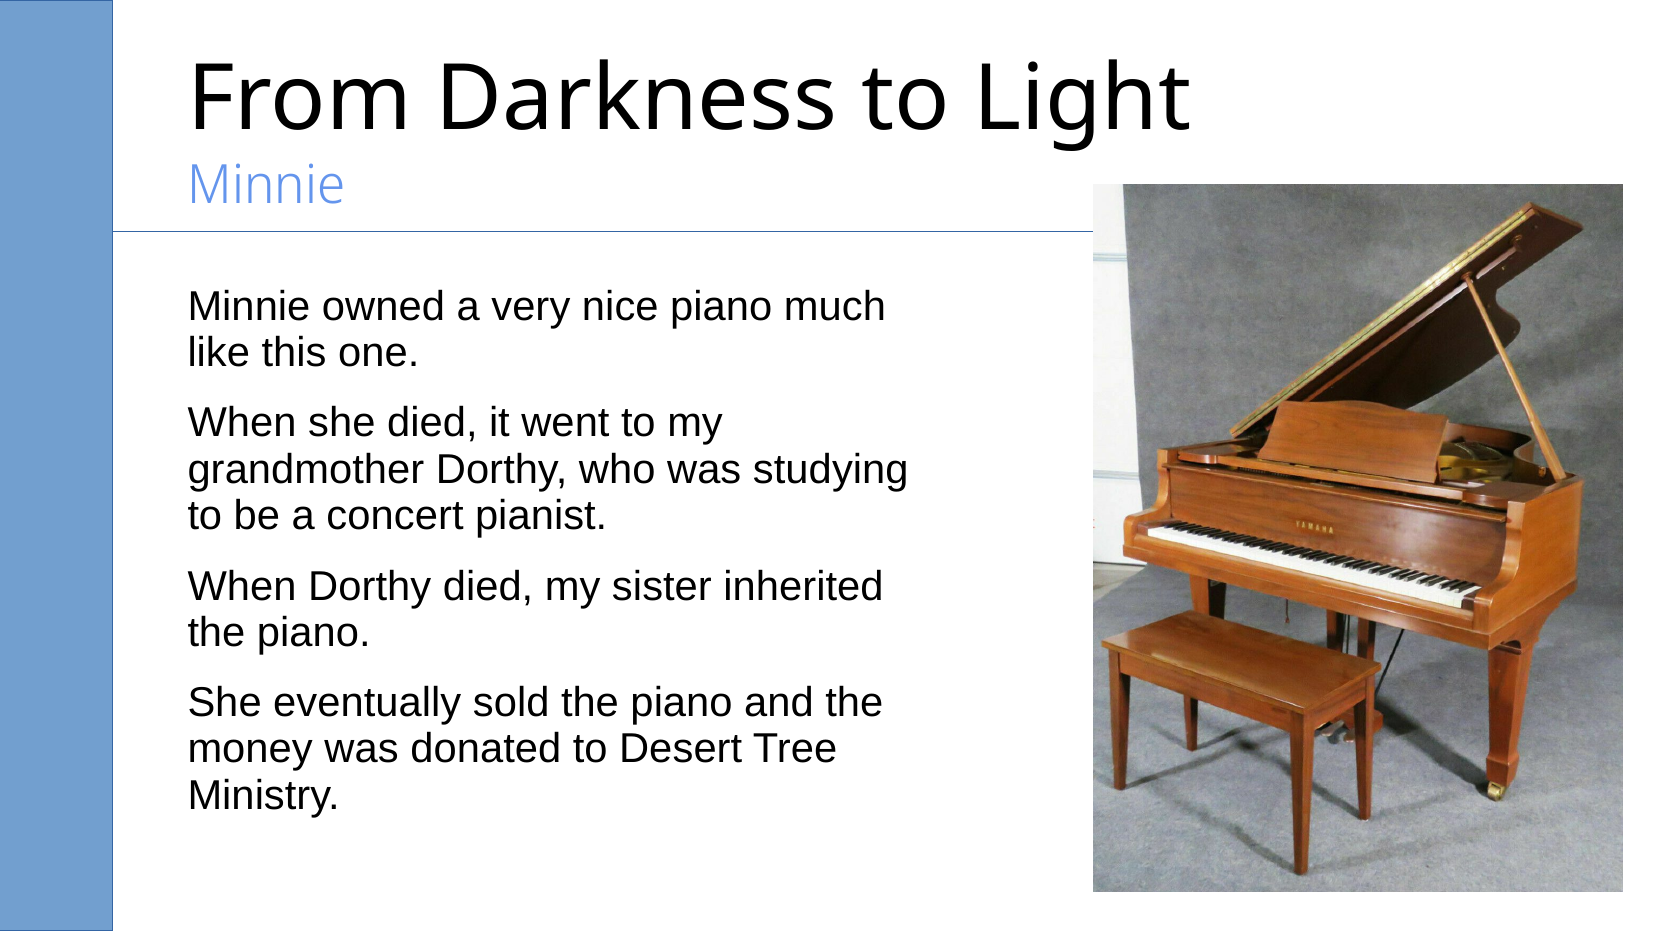

# From Darkness to Light
Minnie
Minnie owned a very nice piano much like this one.
When she died, it went to my grandmother Dorthy, who was studying to be a concert pianist.
When Dorthy died, my sister inherited the piano.
She eventually sold the piano and the money was donated to Desert Tree Ministry.